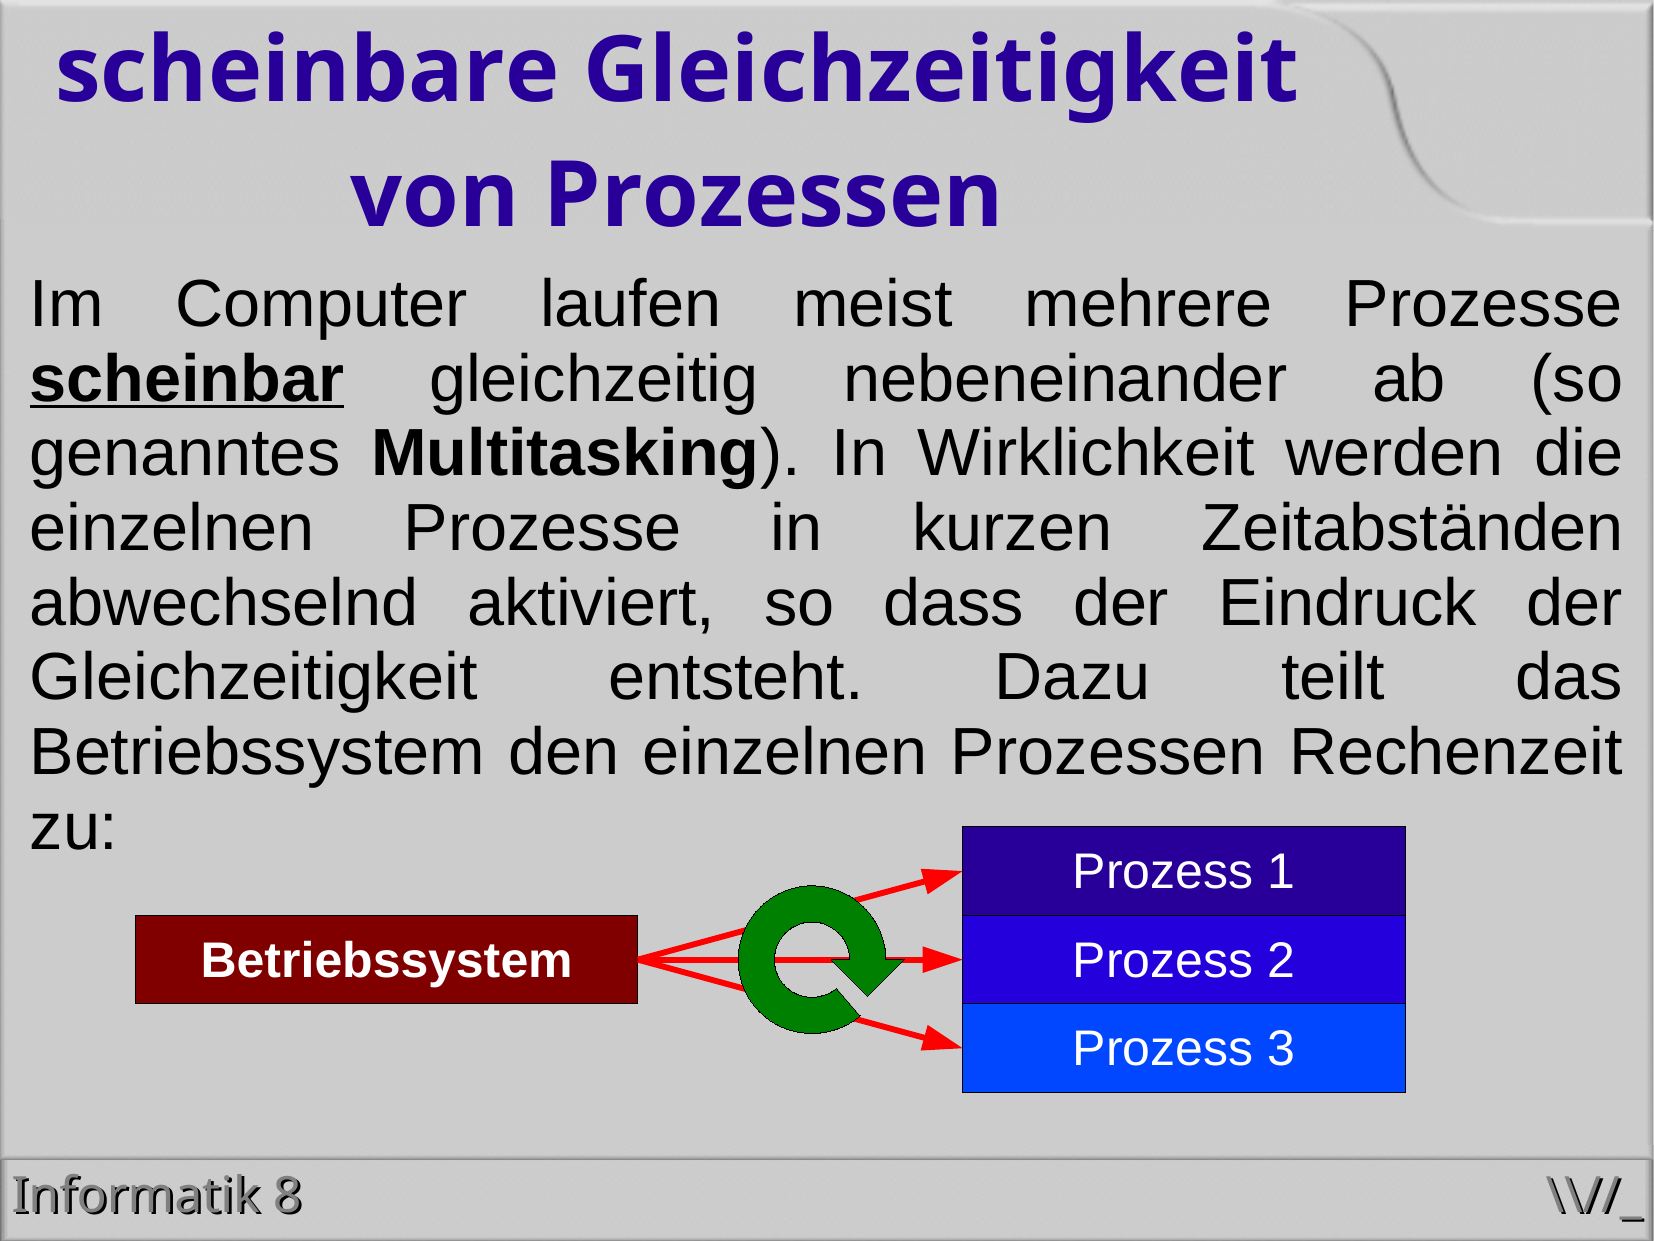

# scheinbare Gleichzeitigkeit von Prozessen
Im Computer laufen meist mehrere Prozesse scheinbar gleichzeitig nebeneinander ab (so genanntes Multitasking). In Wirklichkeit werden die einzelnen Prozesse in kurzen Zeitabständen abwechselnd aktiviert, so dass der Eindruck der Gleichzeitigkeit entsteht. Dazu teilt das Betriebssystem den einzelnen Prozessen Rechenzeit zu:
Prozess 1
Betriebssystem
Prozess 2
Prozess 3